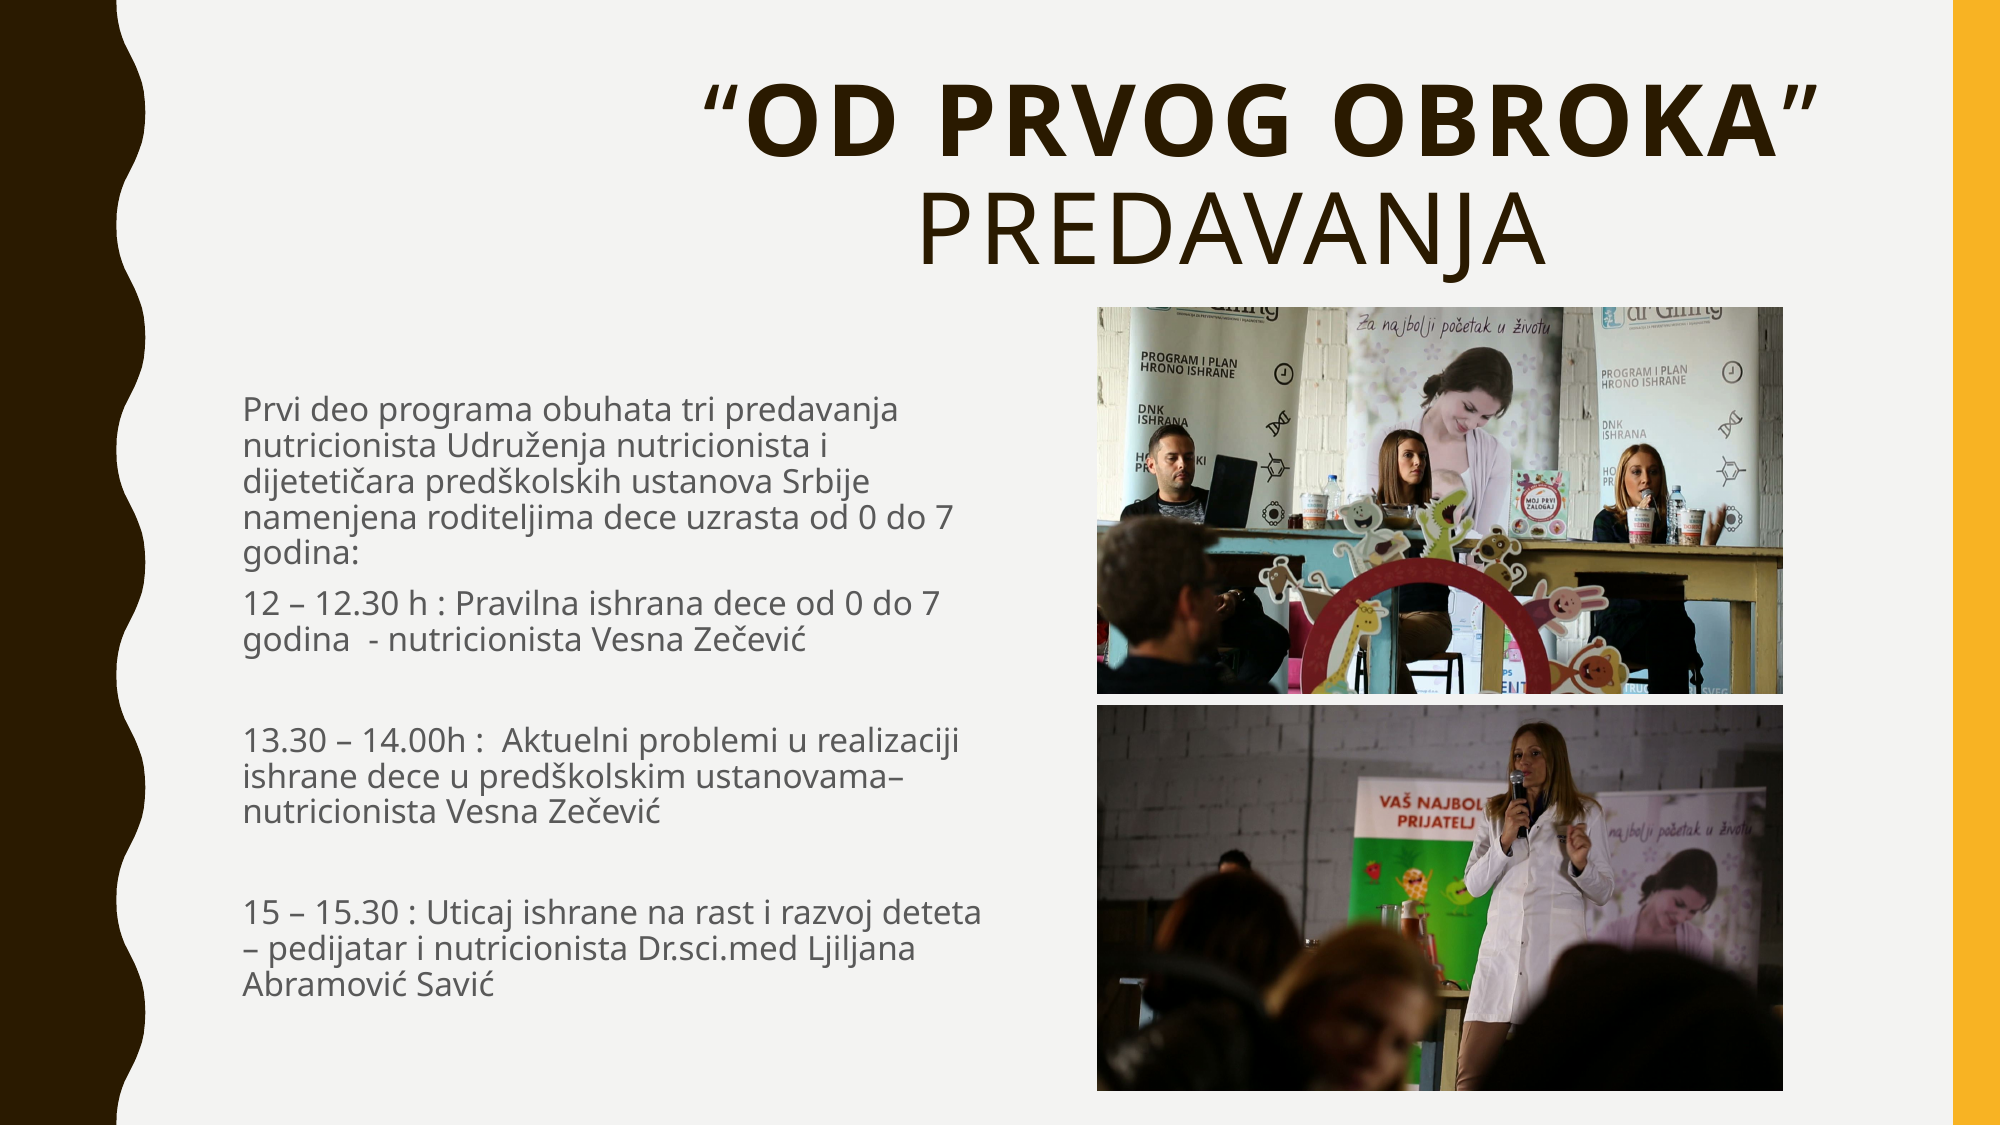

# “OD PRVOG OBROKA” PREDAVANJA
Prvi deo programa obuhata tri predavanja nutricionista Udruženja nutricionista i dijetetičara predškolskih ustanova Srbije namenjena roditeljima dece uzrasta od 0 do 7 godina:
12 – 12.30 h : Pravilna ishrana dece od 0 do 7 godina - nutricionista Vesna Zečević
13.30 – 14.00h : Aktuelni problemi u realizaciji ishrane dece u predškolskim ustanovama– nutricionista Vesna Zečević
15 – 15.30 : Uticaj ishrane na rast i razvoj deteta – pedijatar i nutricionista Dr.sci.med Ljiljana Abramović Savić